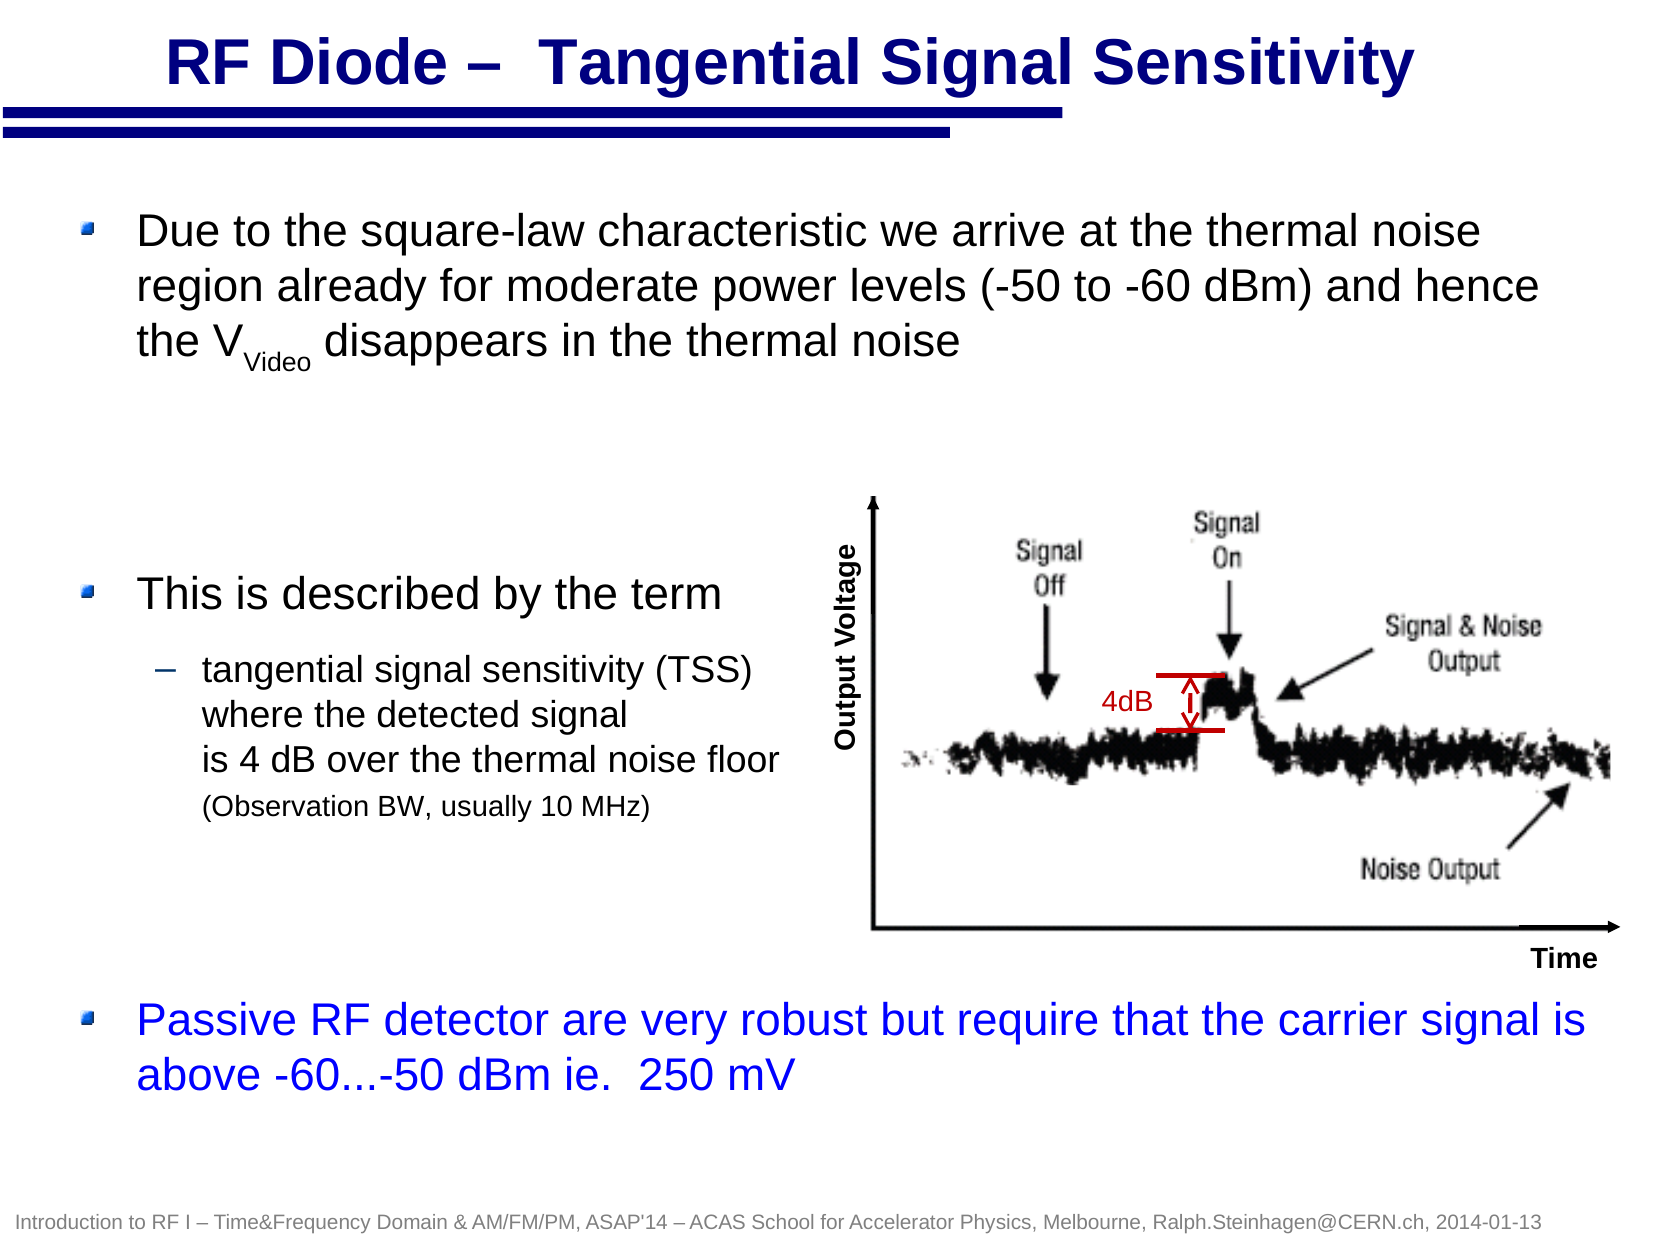

RF Diode – Tangential Signal Sensitivity
# Due to the square-law characteristic we arrive at the thermal noise region already for moderate power levels (-50 to -60 dBm) and hence the VVideo disappears in the thermal noise
This is described by the term
tangential signal sensitivity (TSS)						where the detected signal 							 is 4 dB over the thermal noise floor 						(Observation BW, usually 10 MHz)
Passive RF detector are very robust but require that the carrier signal is above -60...-50 dBm ie. 250 mV
Output Voltage
4dB
Time